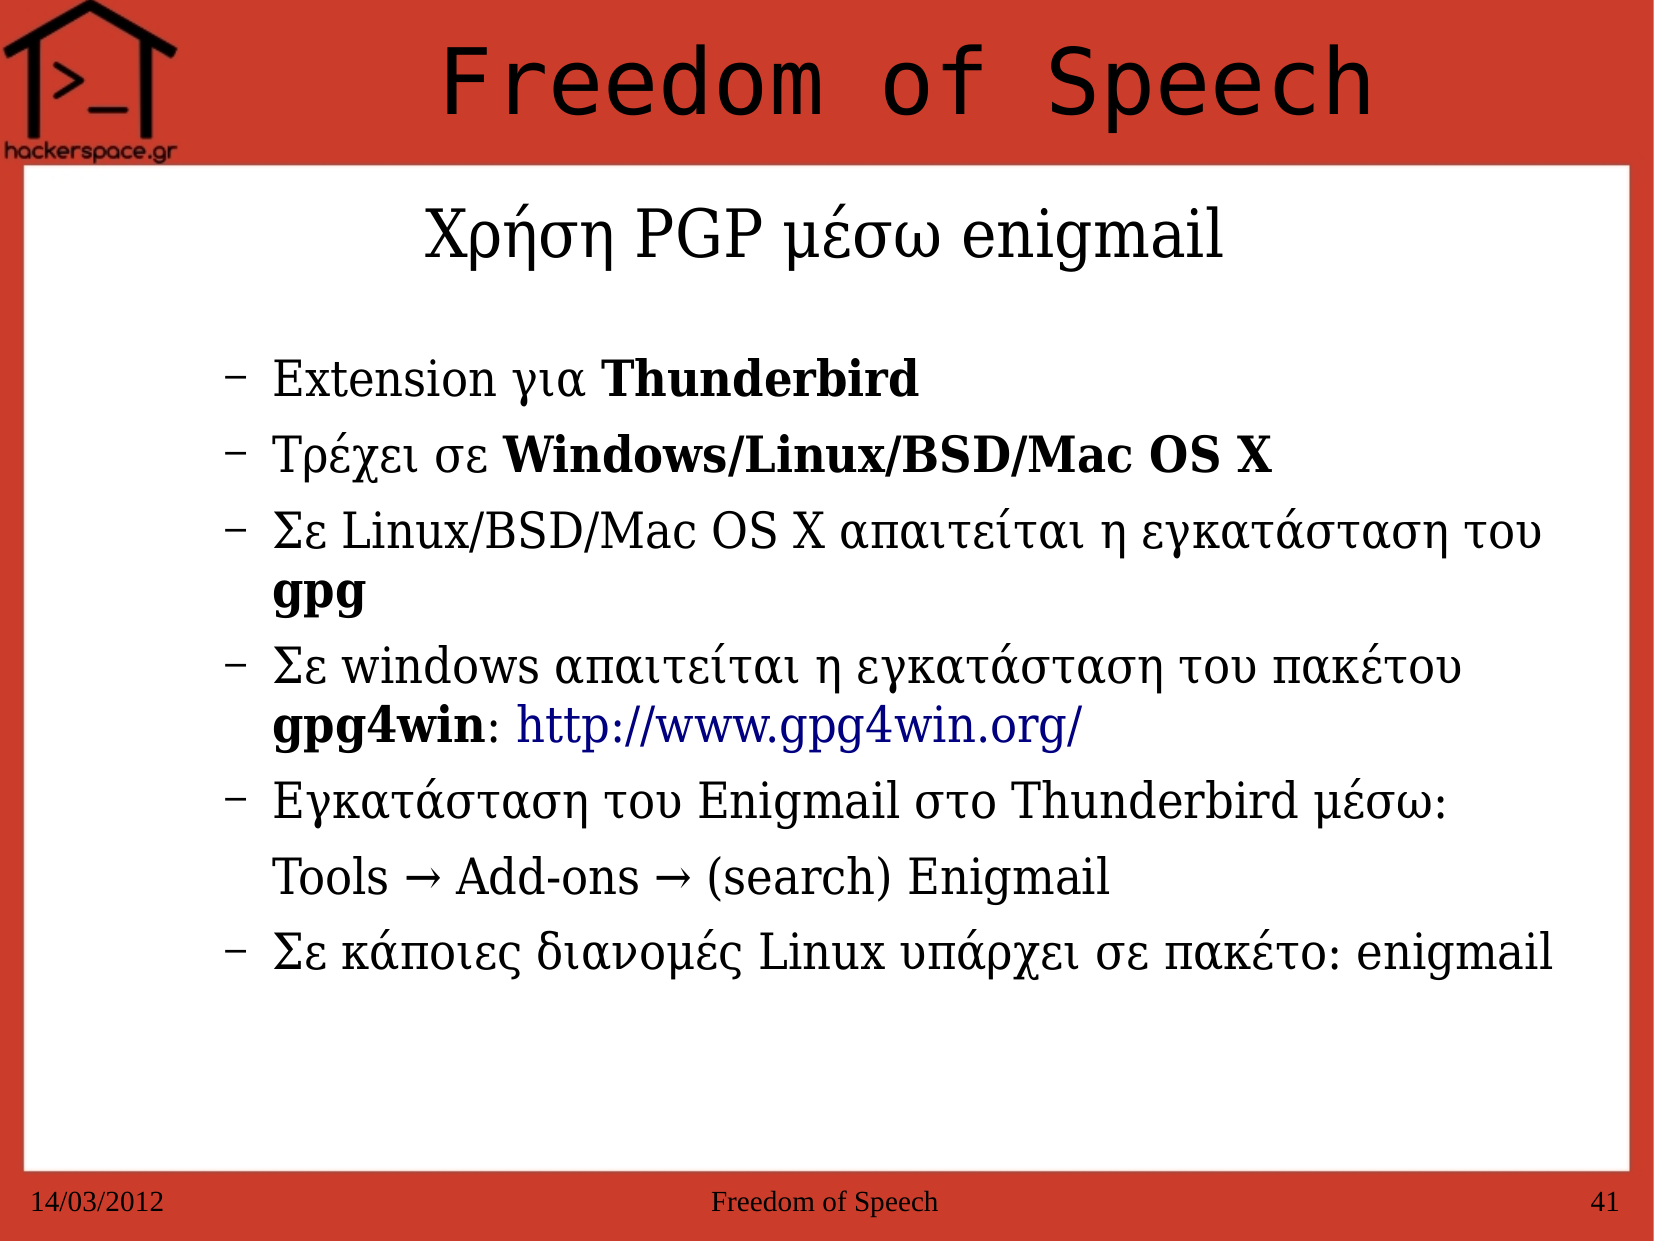

# Freedom of Speech
Χρήση PGP μέσω enigmail
Extension για Thunderbird
Τρέχει σε Windows/Linux/BSD/Mac OS X
Σε Linux/BSD/Mac OS X απαιτείται η εγκατάσταση του gpg
Σε windows απαιτείται η εγκατάσταση του πακέτου gpg4win: http://www.gpg4win.org/
Εγκατάσταση του Enigmail στο Thunderbird μέσω:
Tools → Add-ons → (search) Enigmail
Σε κάποιες διανομές Linux υπάρχει σε πακέτο: enigmail
14/03/2012
Freedom of Speech
41